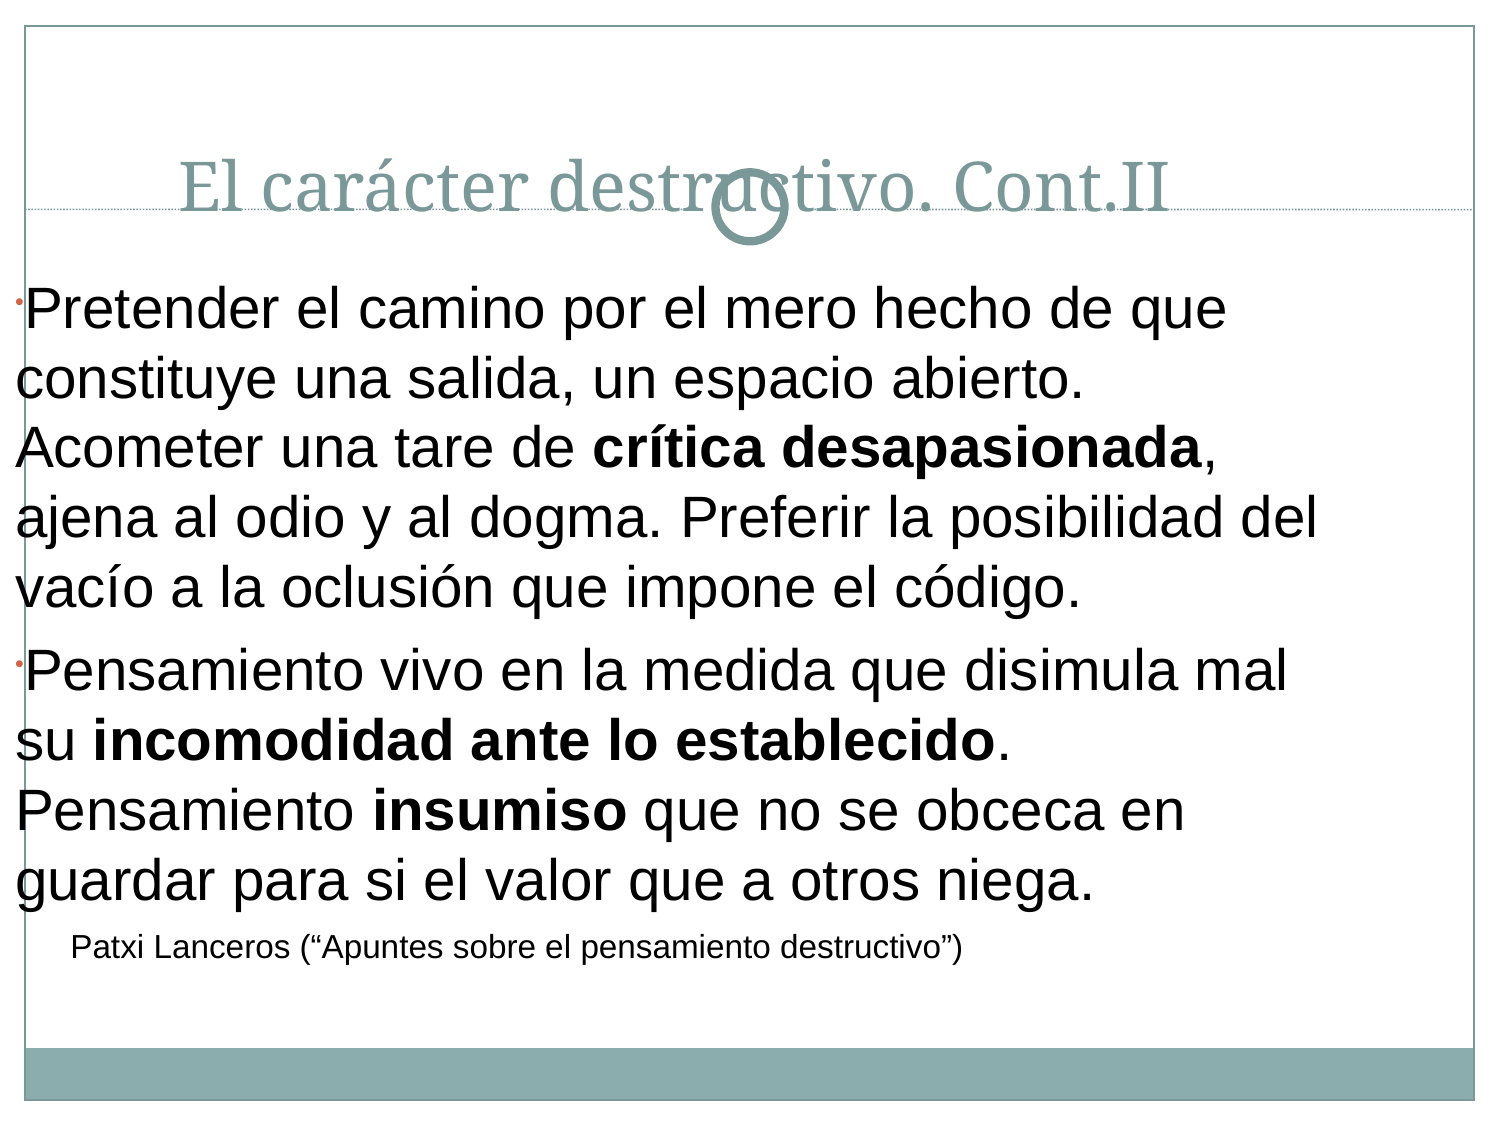

# El carácter destructivo. Cont.II
Pretender el camino por el mero hecho de que constituye una salida, un espacio abierto. Acometer una tare de crítica desapasionada, ajena al odio y al dogma. Preferir la posibilidad del vacío a la oclusión que impone el código.
Pensamiento vivo en la medida que disimula mal su incomodidad ante lo establecido. Pensamiento insumiso que no se obceca en guardar para si el valor que a otros niega.
 Patxi Lanceros (“Apuntes sobre el pensamiento destructivo”)